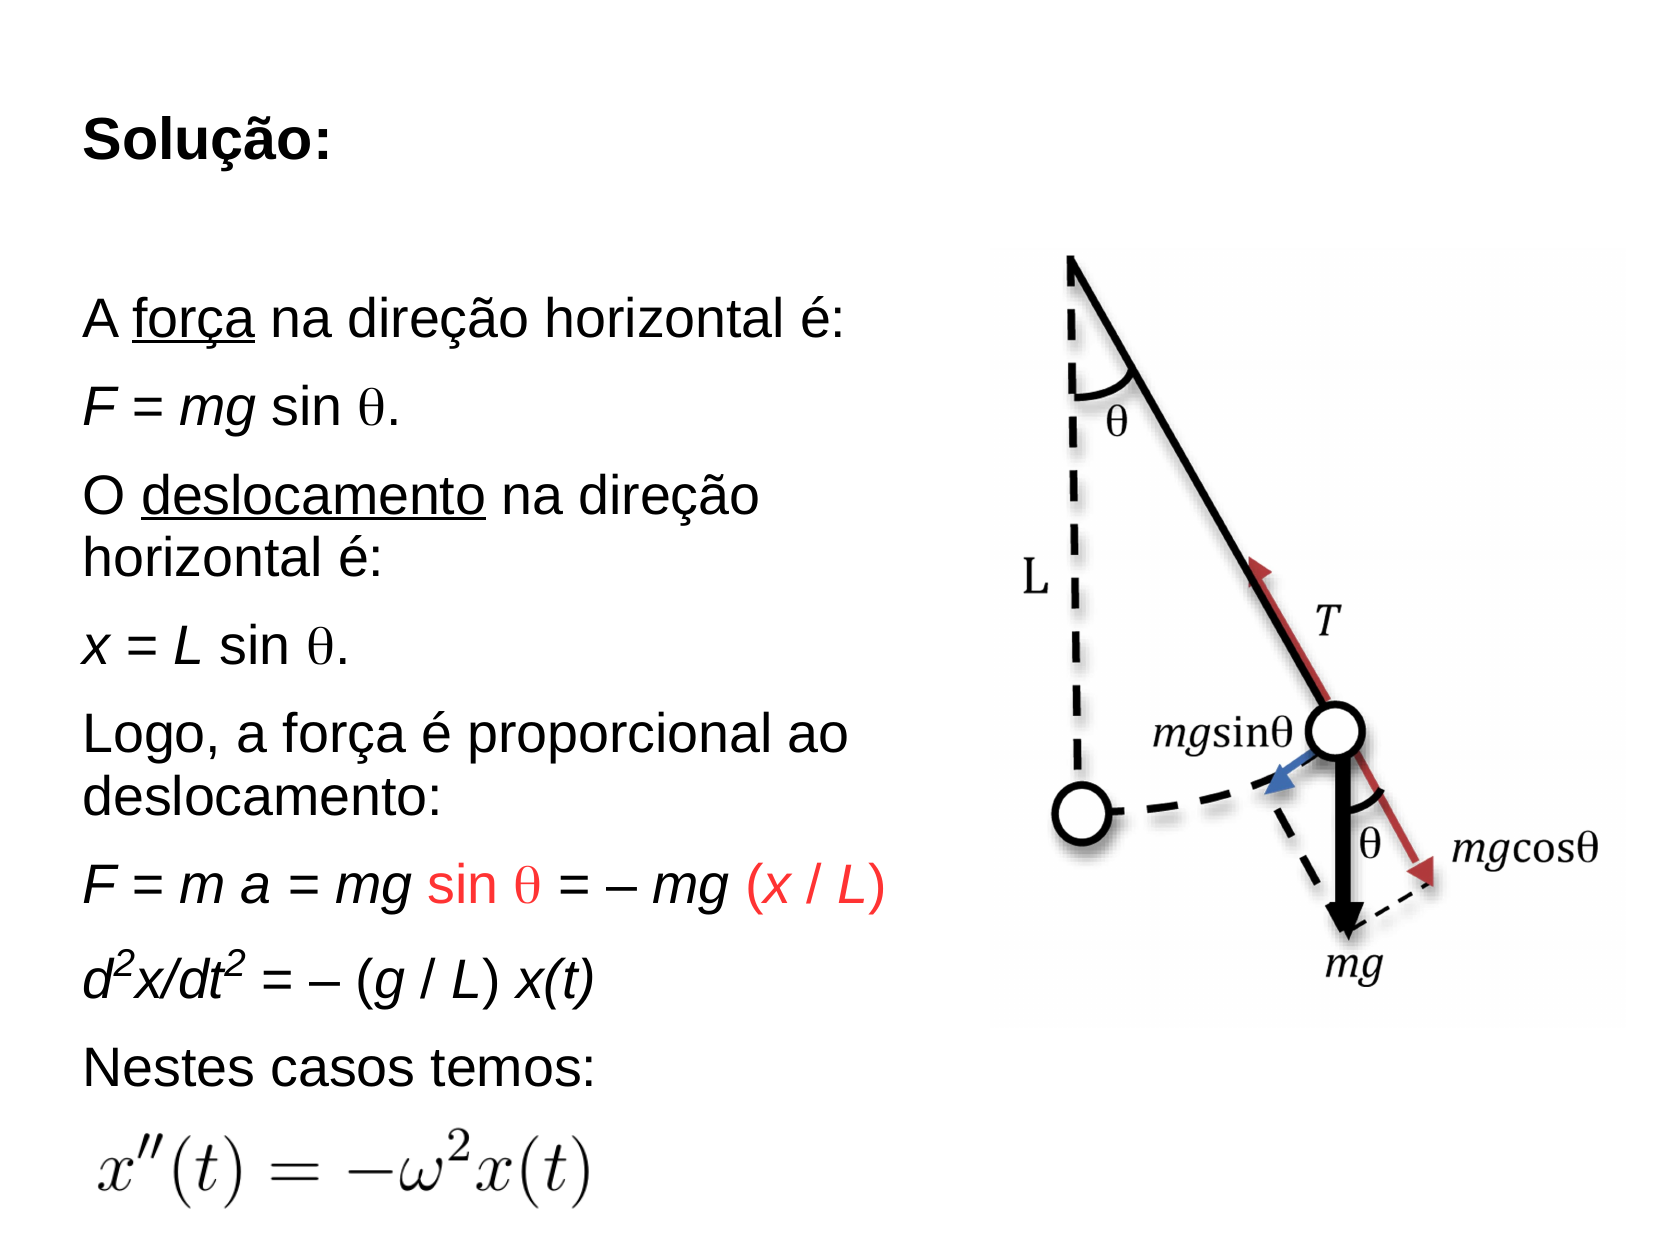

#
Solução:
A força na direção horizontal é:
F = mg sin q.
O deslocamento na direção horizontal é:
x = L sin q.
Logo, a força é proporcional ao deslocamento:
F = m a = mg sin q = – mg (x / L)
d2x/dt2 = – (g / L) x(t)
Nestes casos temos: